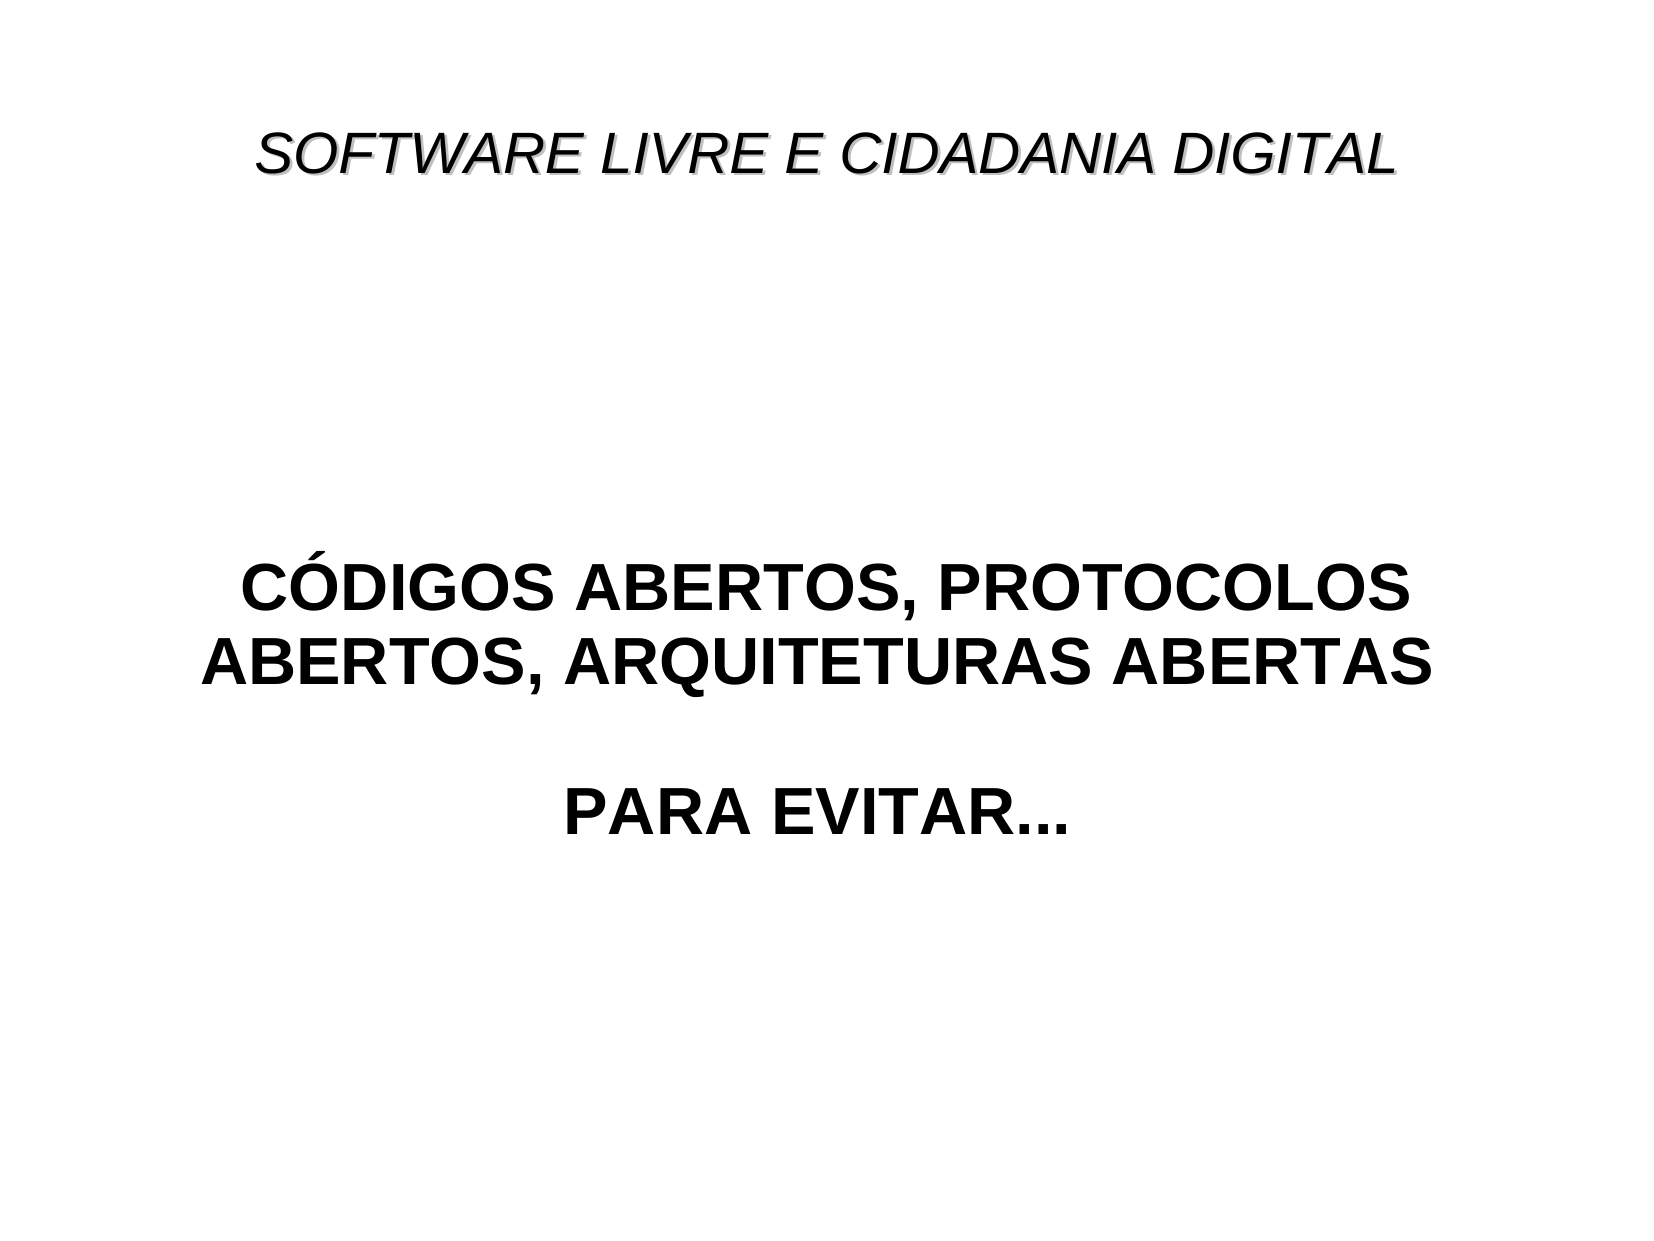

# SOFTWARE LIVRE E CIDADANIA DIGITAL
CÓDIGOS ABERTOS, PROTOCOLOS ABERTOS, ARQUITETURAS ABERTAS
PARA EVITAR...